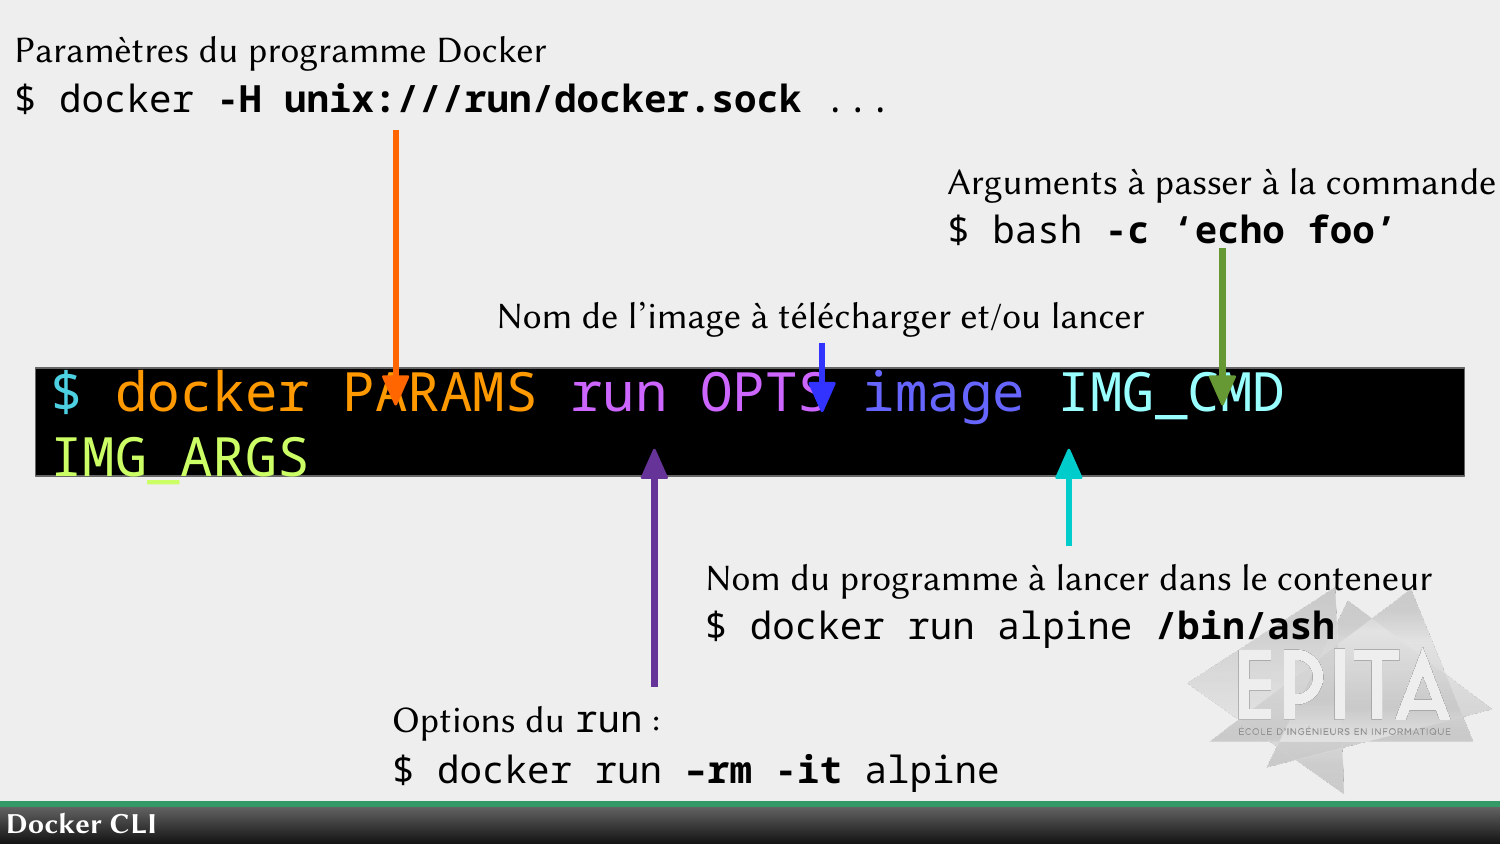

Paramètres du programme Docker
$ docker -H unix:///run/docker.sock ...
Arguments à passer à la commande
$ bash -c ‘echo foo’
Nom de l’image à télécharger et/ou lancer
$ docker PARAMS run OPTS image IMG_CMD IMG_ARGS
Nom du programme à lancer dans le conteneur
$ docker run alpine /bin/ash
Options du run :
$ docker run –rm -it alpine
# Docker CLI